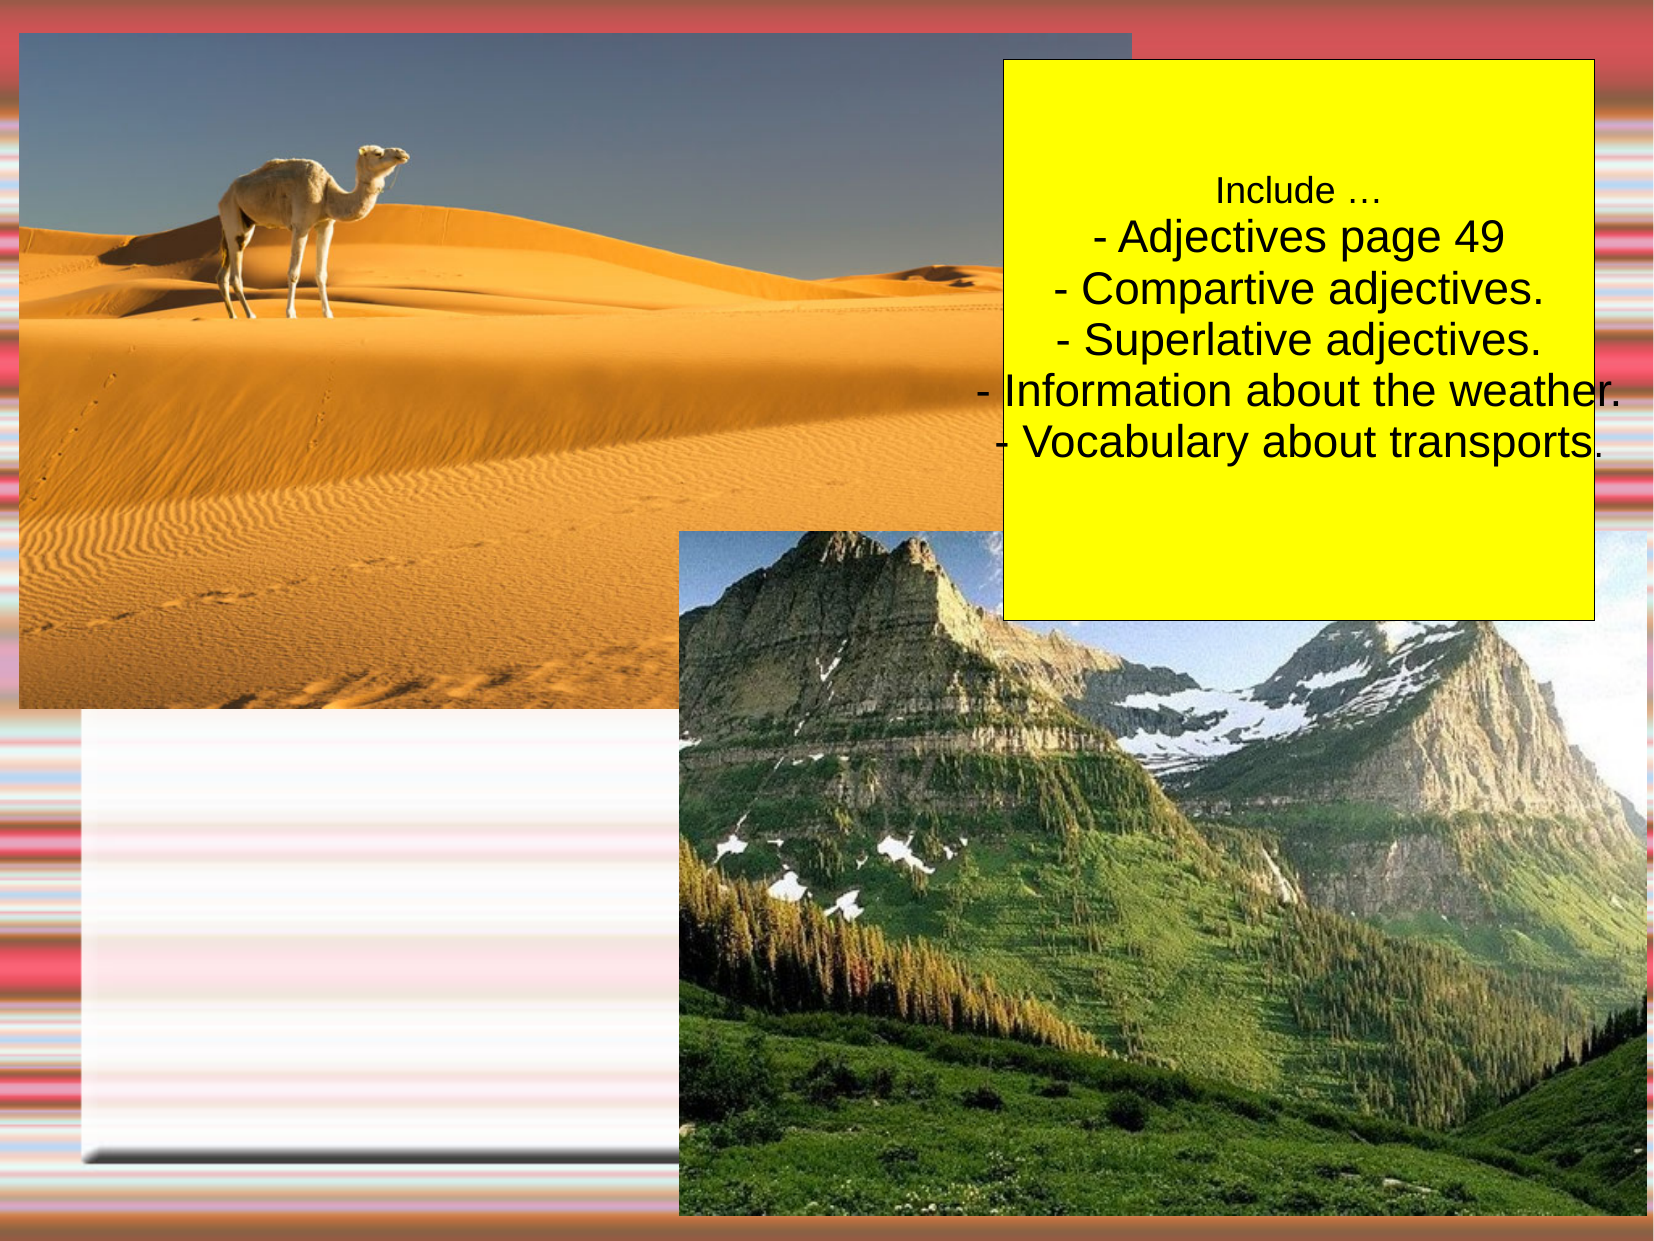

Include …
- Adjectives page 49
- Compartive adjectives.
- Superlative adjectives.
- Information about the weather.
- Vocabulary about transports.
#